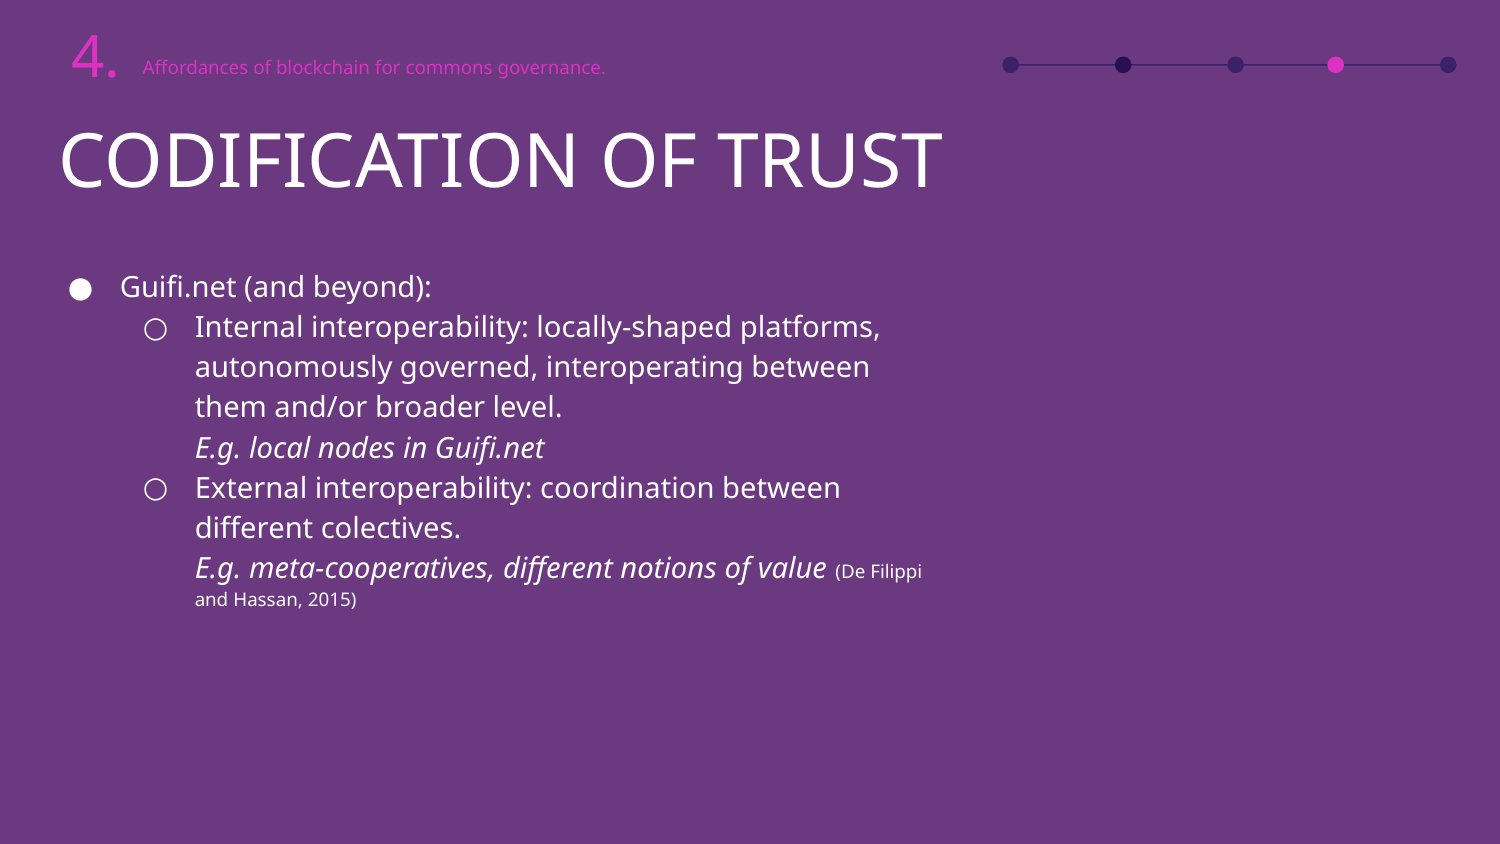

4.
Affordances of blockchain for commons governance.
CODIFICATION OF TRUST
# Guifi.net (and beyond):
Internal interoperability: locally-shaped platforms, autonomously governed, interoperating between them and/or broader level.
E.g. local nodes in Guifi.net
External interoperability: coordination between different colectives.
E.g. meta-cooperatives, different notions of value (De Filippi and Hassan, 2015)